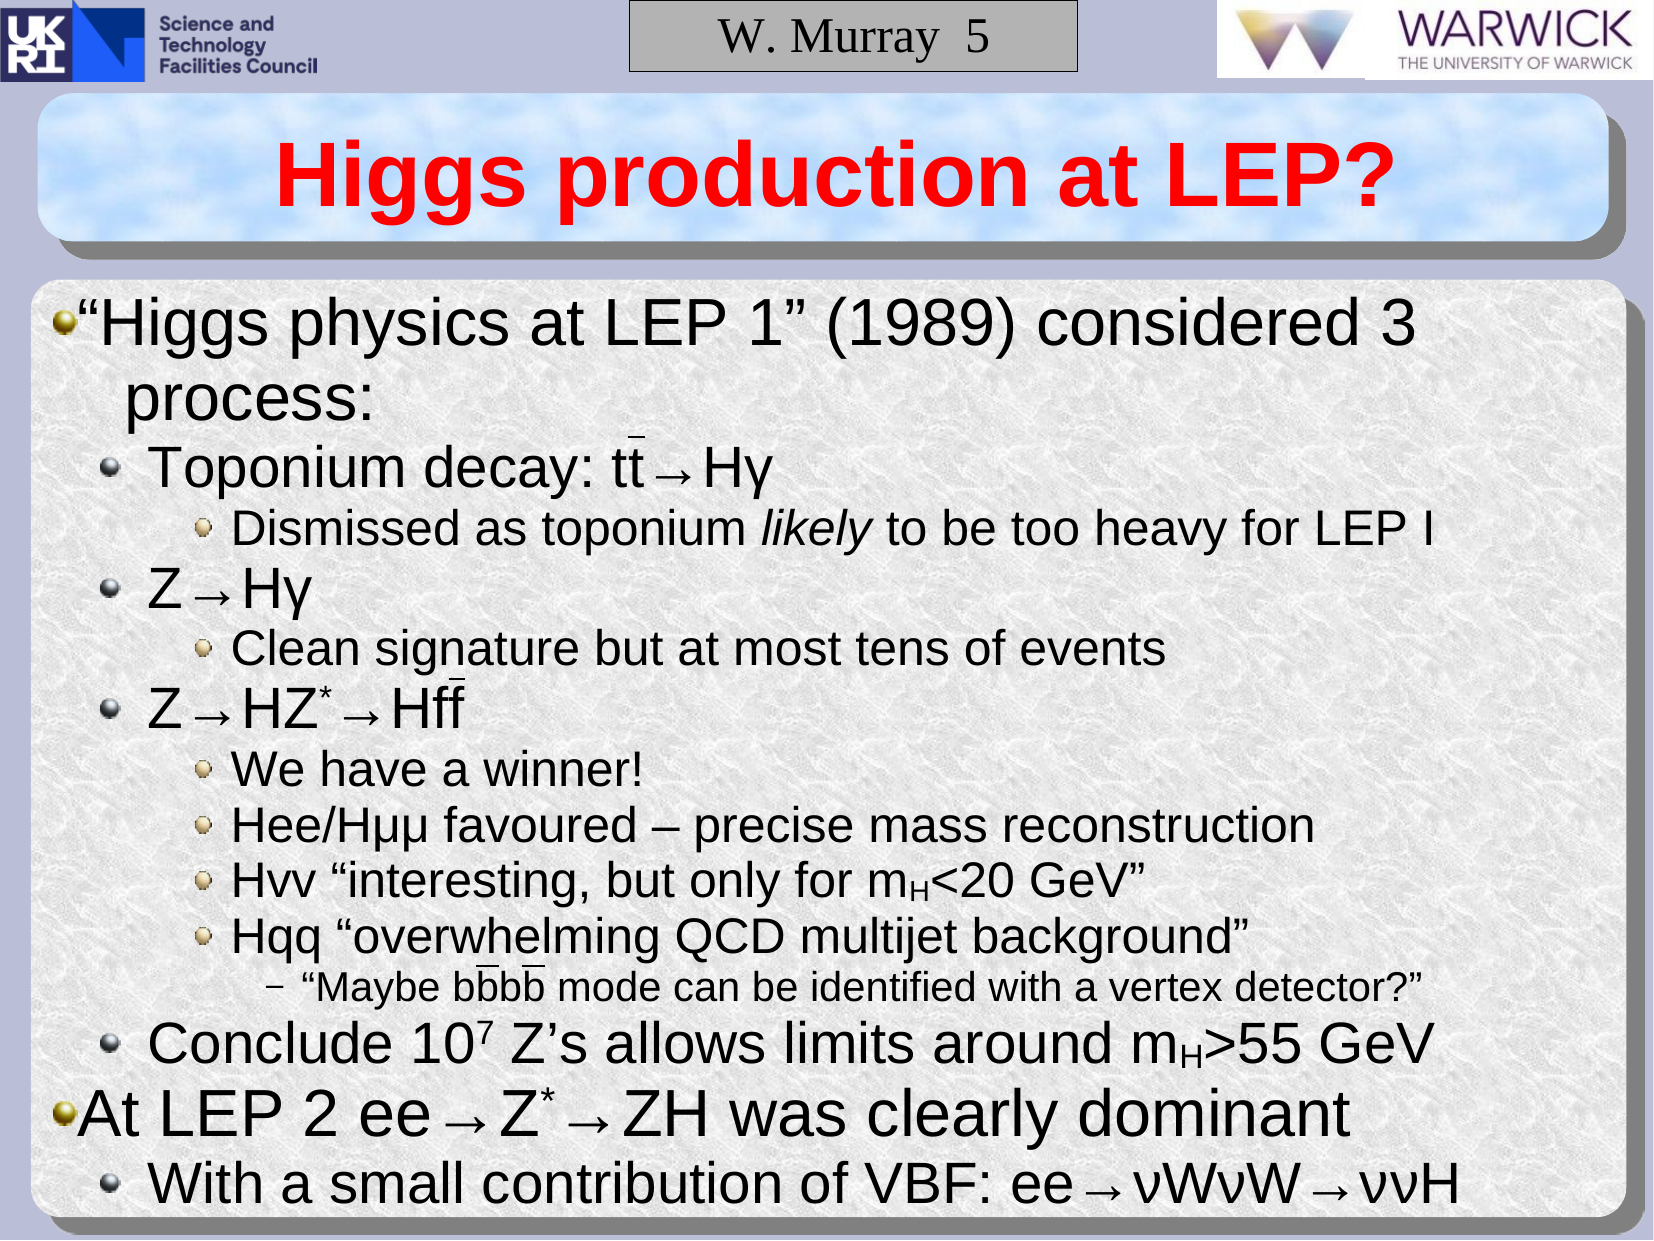

# Higgs production at LEP?
“Higgs physics at LEP 1” (1989) considered 3 process:
Toponium decay: tt→Hγ
Dismissed as toponium likely to be too heavy for LEP I
Z→Hγ
Clean signature but at most tens of events
Z→HZ*→Hff
We have a winner!
Hee/Hμμ favoured – precise mass reconstruction
Hvv “interesting, but only for mH<20 GeV”
Hqq “overwhelming QCD multijet background”
“Maybe bbbb mode can be identified with a vertex detector?”
Conclude 107 Z’s allows limits around mH>55 GeV
At LEP 2 ee→Z*→ZH was clearly dominant
With a small contribution of VBF: ee→νWνW→ννH